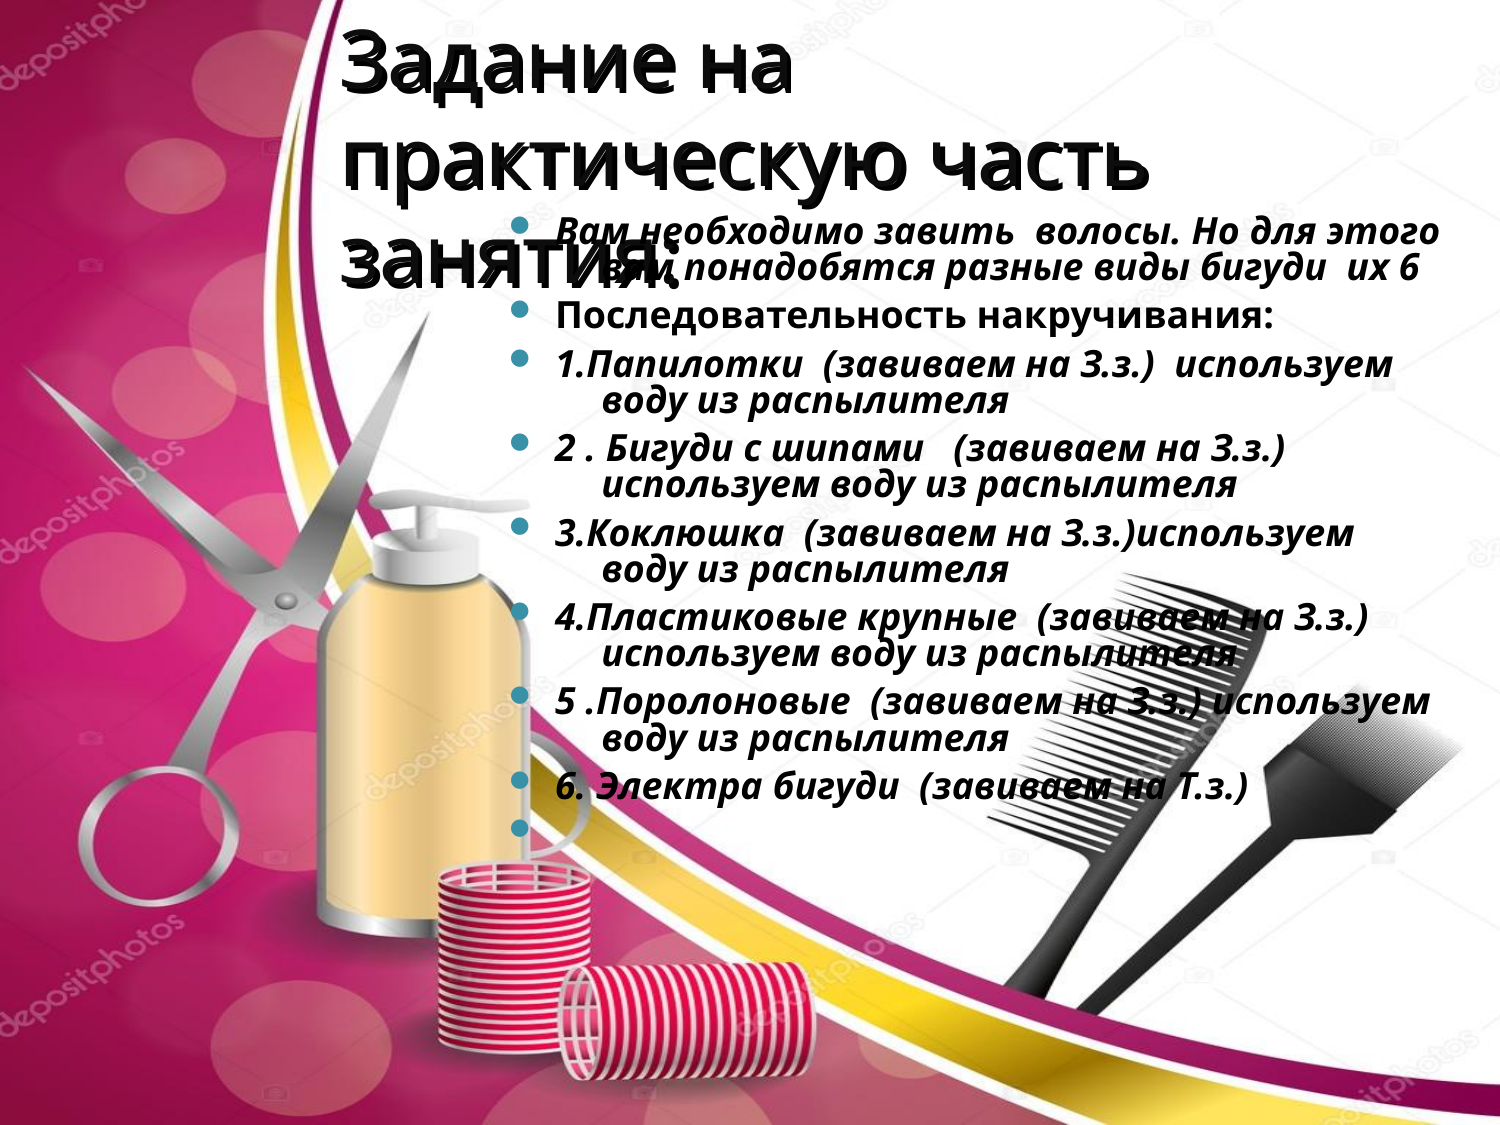

# Задание на практическую часть занятия:
Вам необходимо завить волосы. Но для этого вам понадобятся разные виды бигуди их 6
Последовательность накручивания:
1.Папилотки (завиваем на З.з.) используем воду из распылителя
2 . Бигуди с шипами (завиваем на З.з.) используем воду из распылителя
3.Коклюшка (завиваем на З.з.)используем воду из распылителя
4.Пластиковые крупные (завиваем на З.з.) используем воду из распылителя
5 .Поролоновые (завиваем на З.з.) используем воду из распылителя
6. Электра бигуди (завиваем на Т.з.)